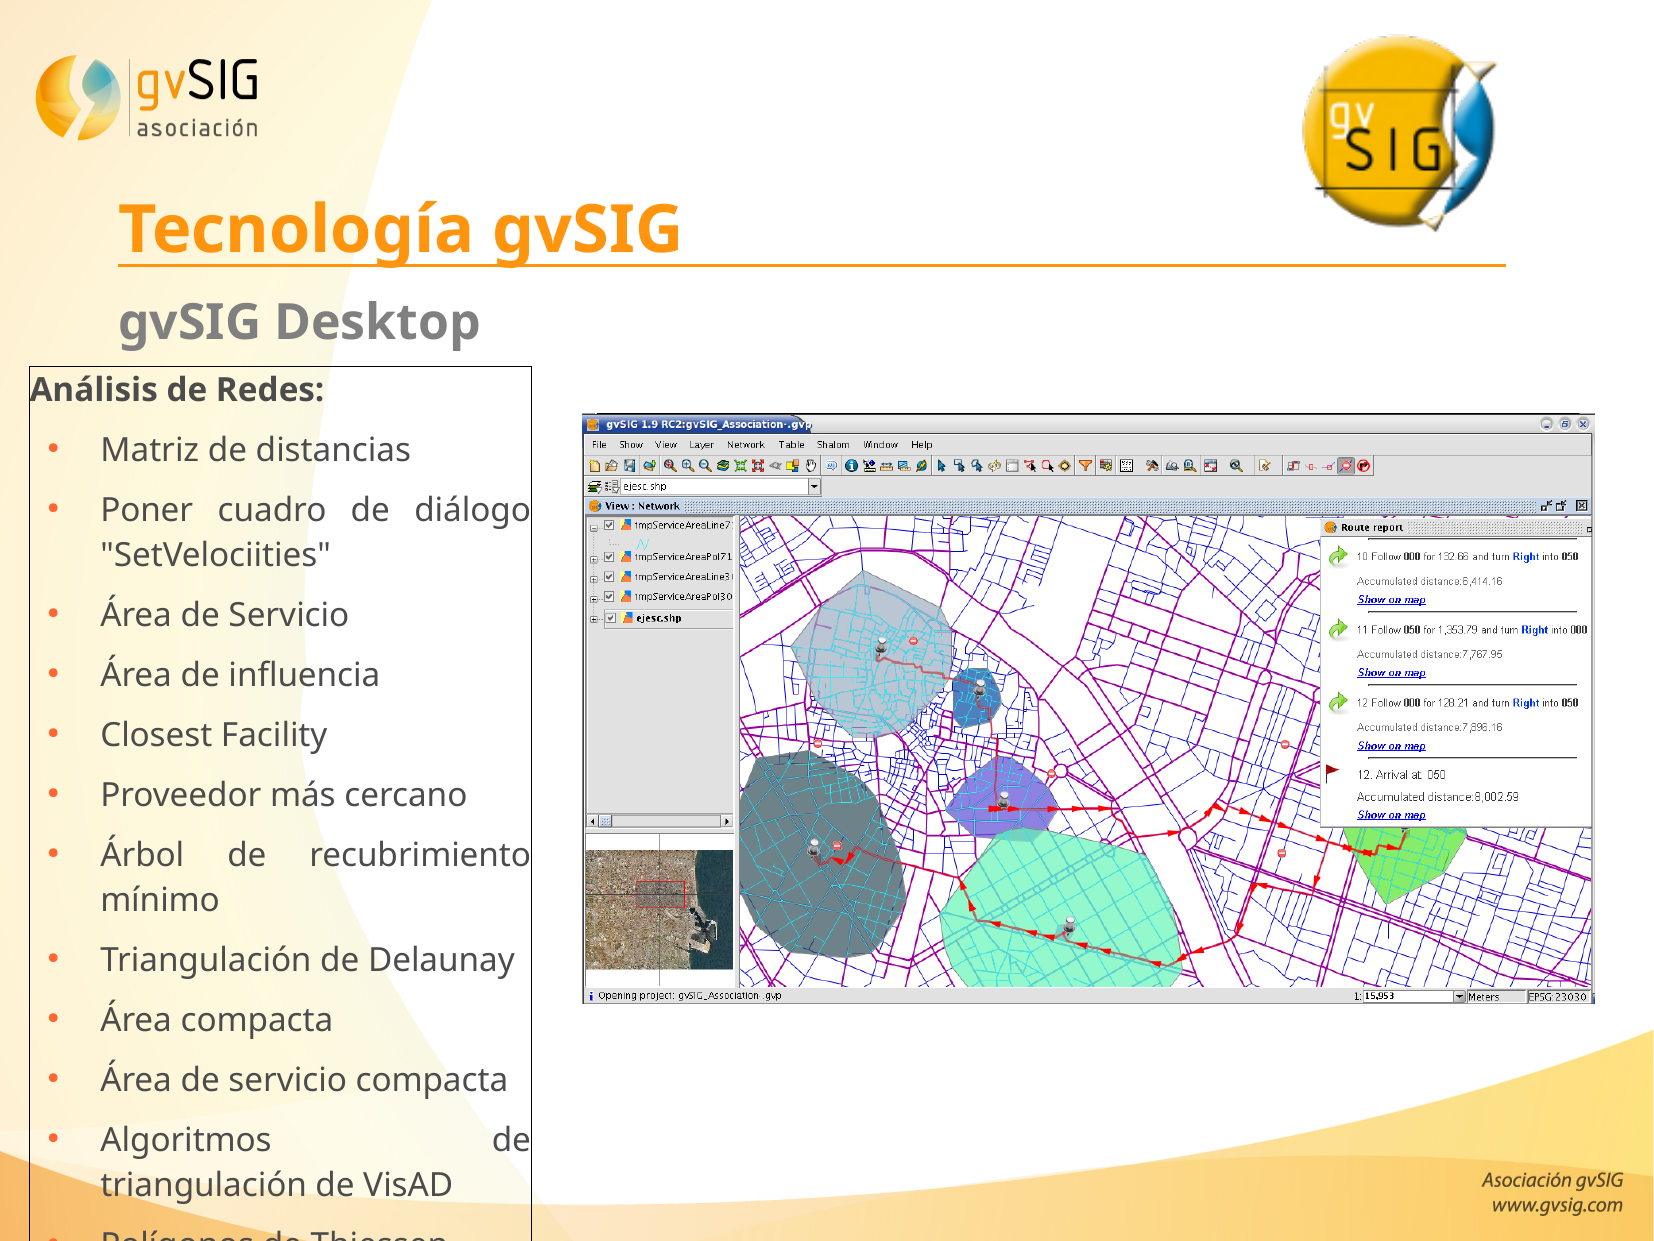

# Tecnología gvSIG
gvSIG Desktop
Análisis de Redes:
Matriz de distancias
Poner cuadro de diálogo "SetVelociities"
Área de Servicio
Área de influencia
Closest Facility
Proveedor más cercano
Árbol de recubrimiento mínimo
Triangulación de Delaunay
Área compacta
Área de servicio compacta
Algoritmos de triangulación de VisAD
Polígonos de Thiessen